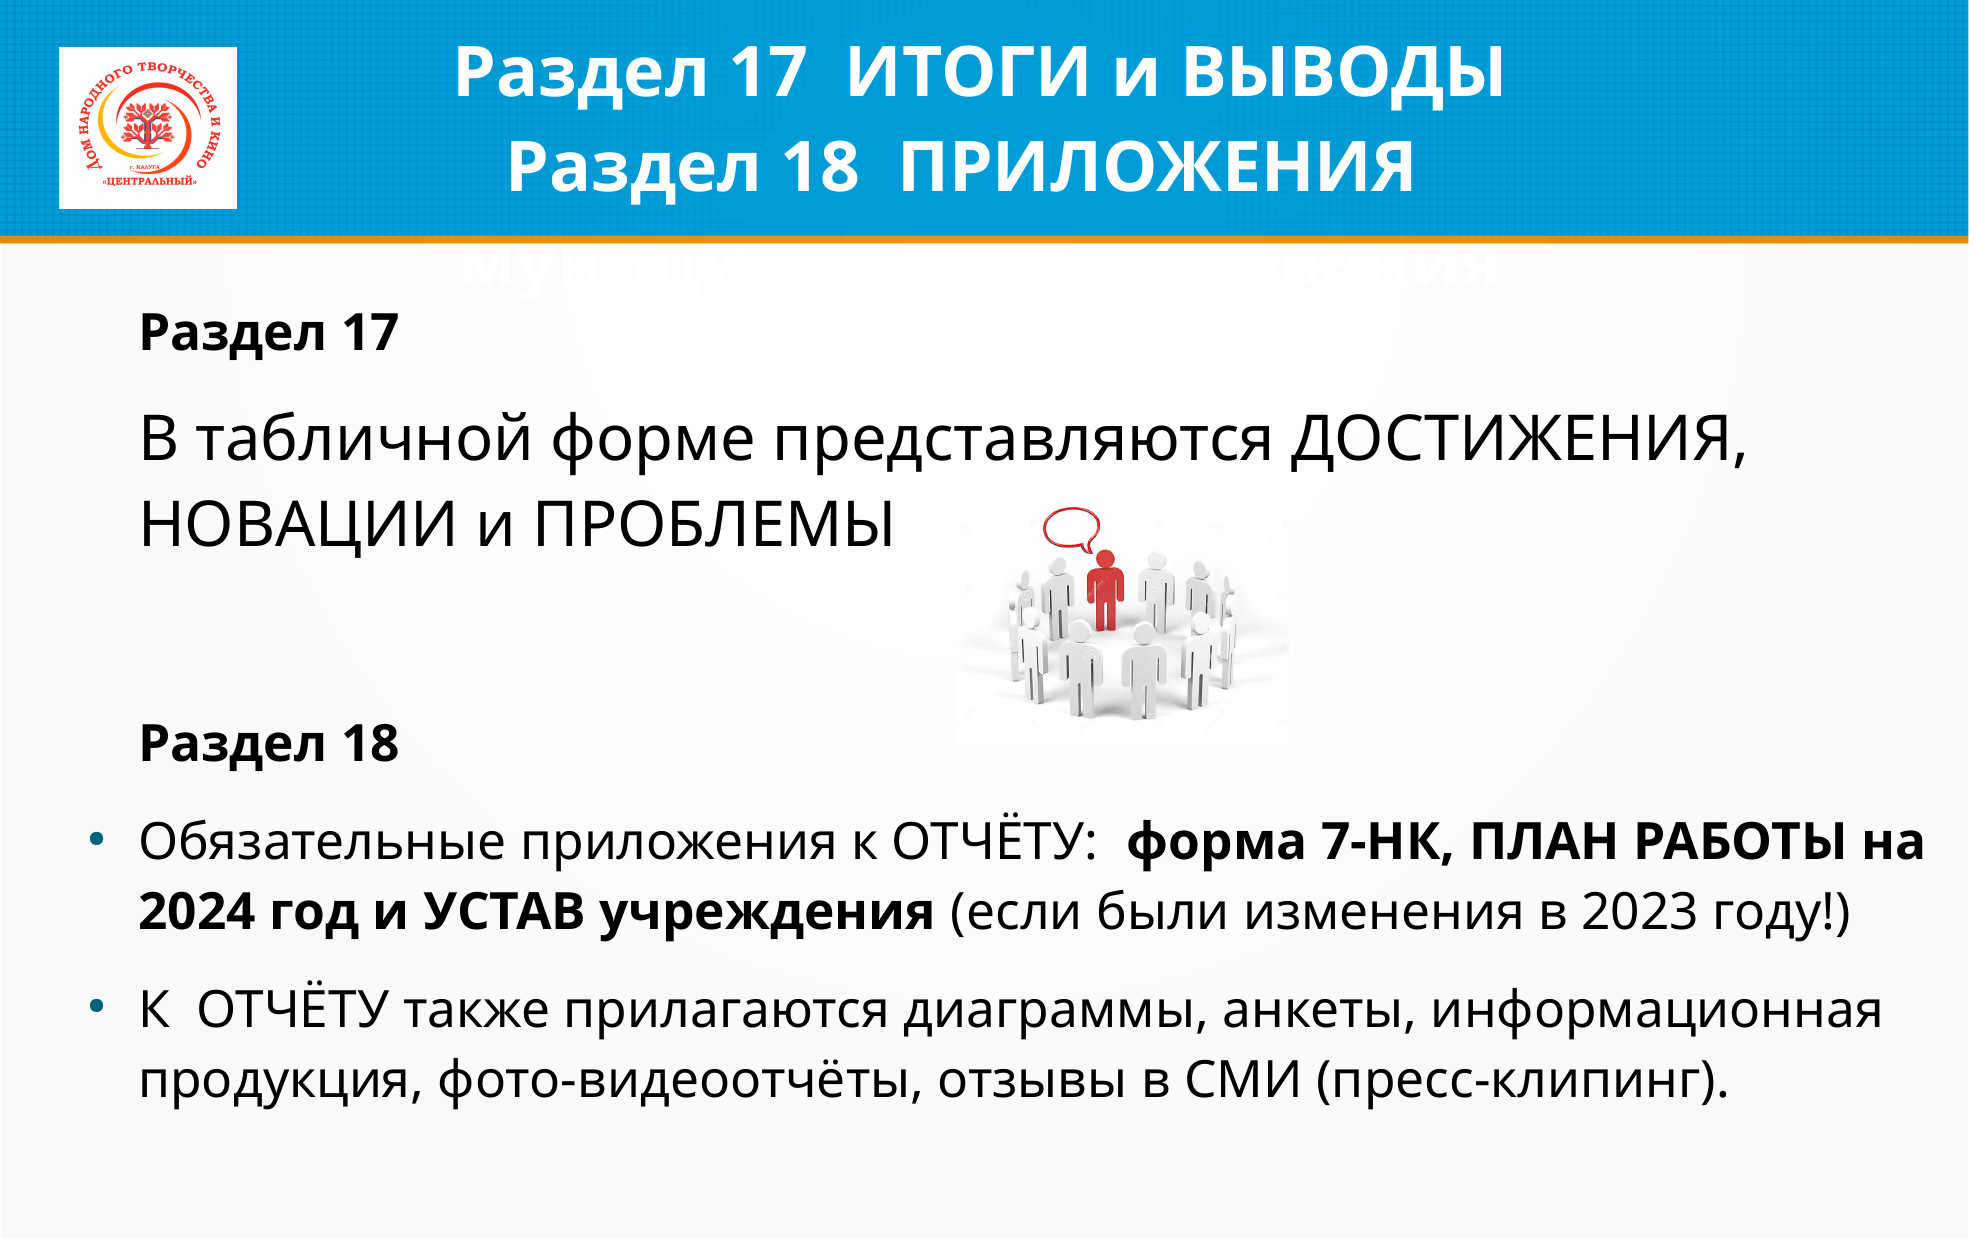

# Раздел 17 ИТОГИ и ВЫВОДЫ Раздел 18 ПРИЛОЖЕНИЯ муниципального разования
Раздел 17
В табличной форме представляются ДОСТИЖЕНИЯ, НОВАЦИИ и ПРОБЛЕМЫ
Раздел 18
Обязательные приложения к ОТЧЁТУ: форма 7-НК, ПЛАН РАБОТЫ на 2024 год и УСТАВ учреждения (если были изменения в 2023 году!)
К ОТЧЁТУ также прилагаются диаграммы, анкеты, информационная продукция, фото-видеоотчёты, отзывы в СМИ (пресс-клипинг).